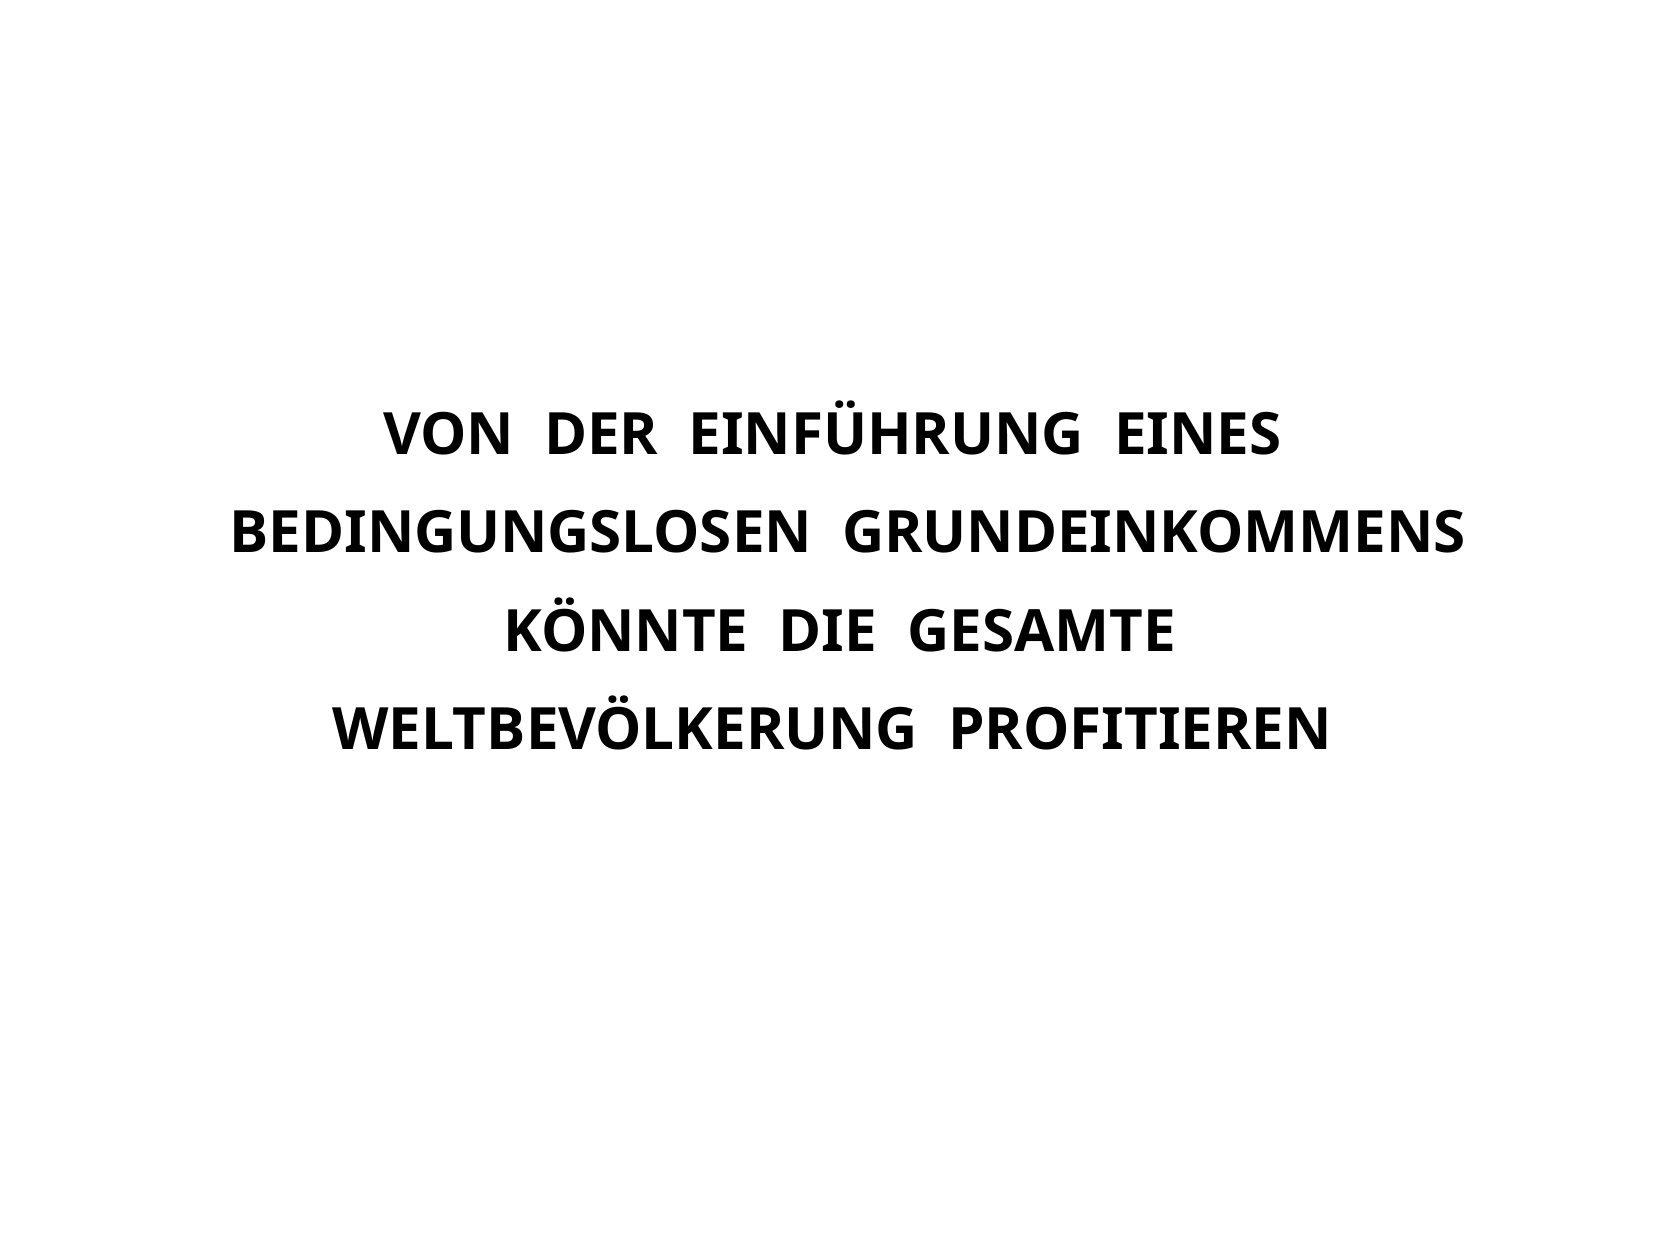

#
VON DER EINFÜHRUNG EINES
 BEDINGUNGSLOSEN GRUNDEINKOMMENS
 KÖNNTE DIE GESAMTE
 WELTBEVÖLKERUNG PROFITIEREN